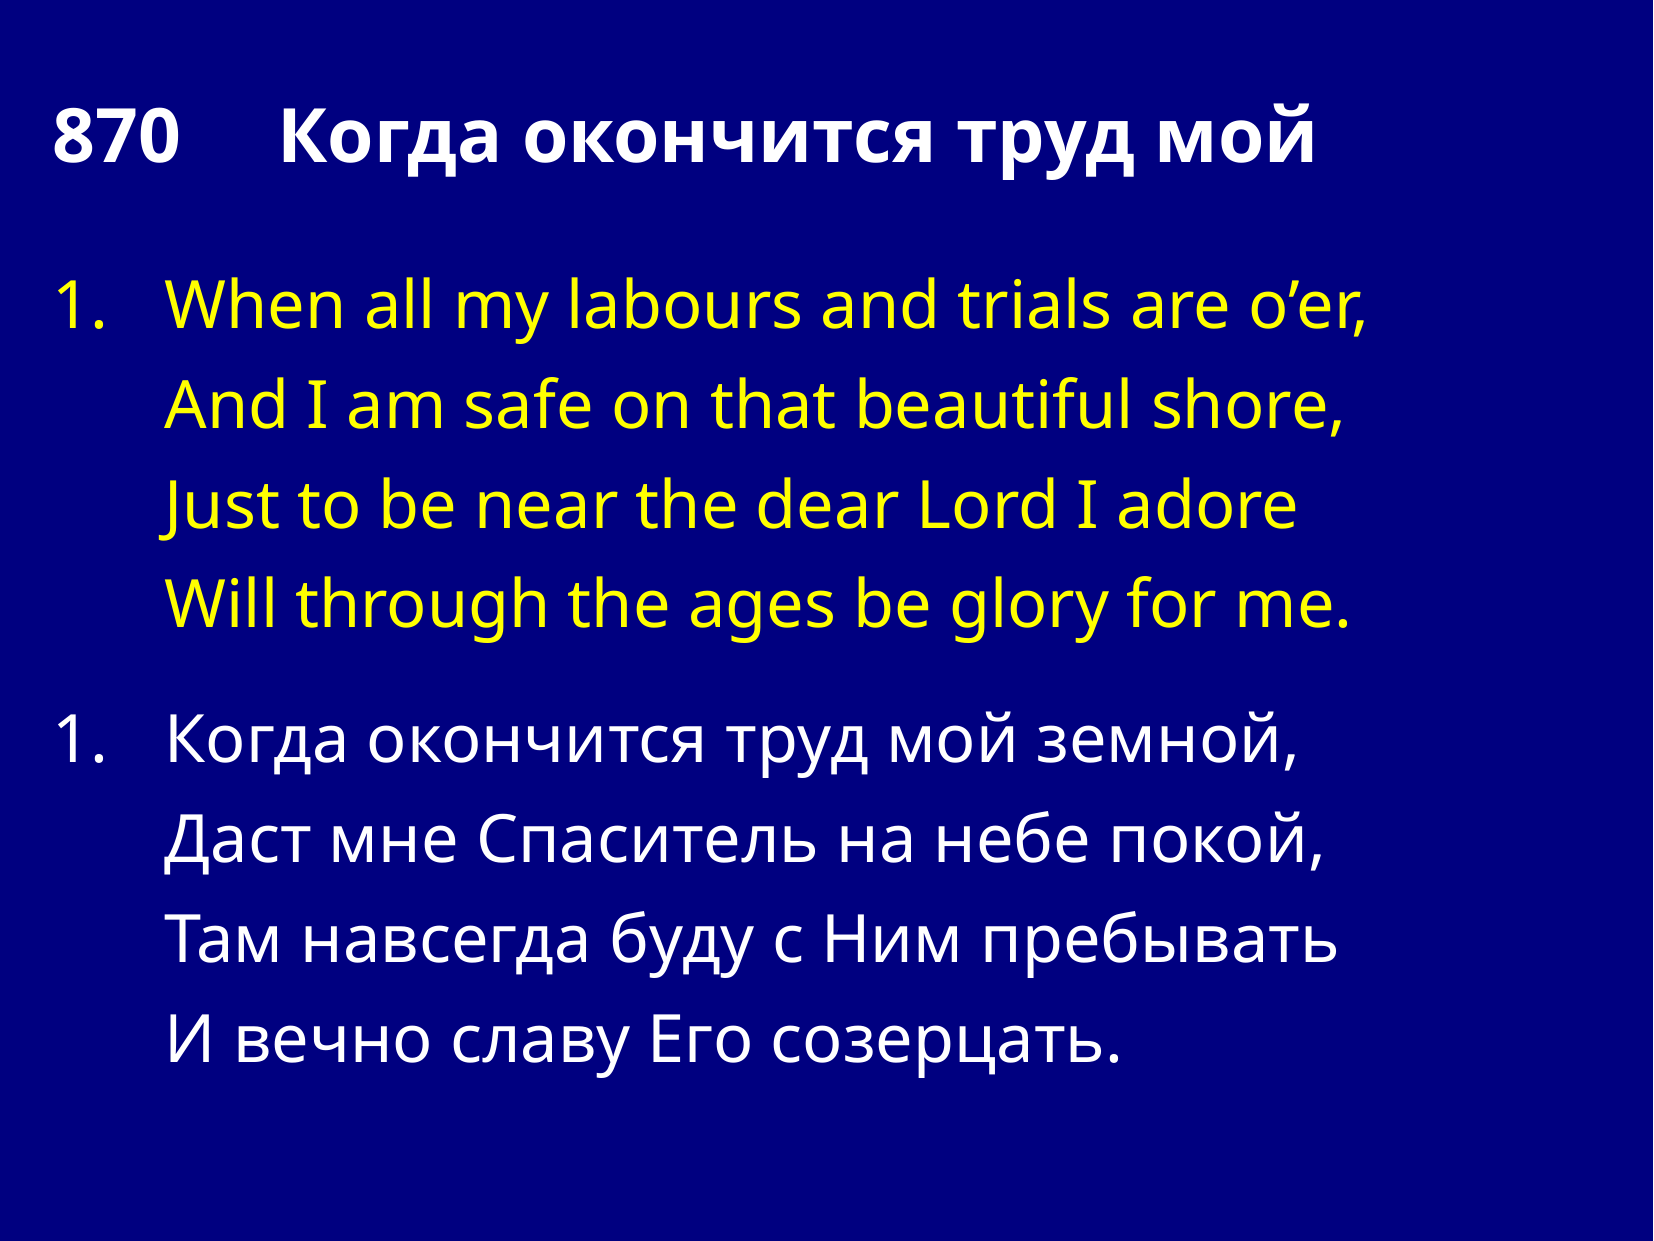

870	Когда окончится труд мой
1.	When all my labours and trials are o’er,
	And I am safe on that beautiful shore,
	Just to be near the dear Lord I adore
	Will through the ages be glory for me.
1.	Когда окончится труд мой земной,
	Даст мне Спаситель на небе покой,
	Там навсегда буду с Ним пребывать
	И вечно славу Его созерцать.